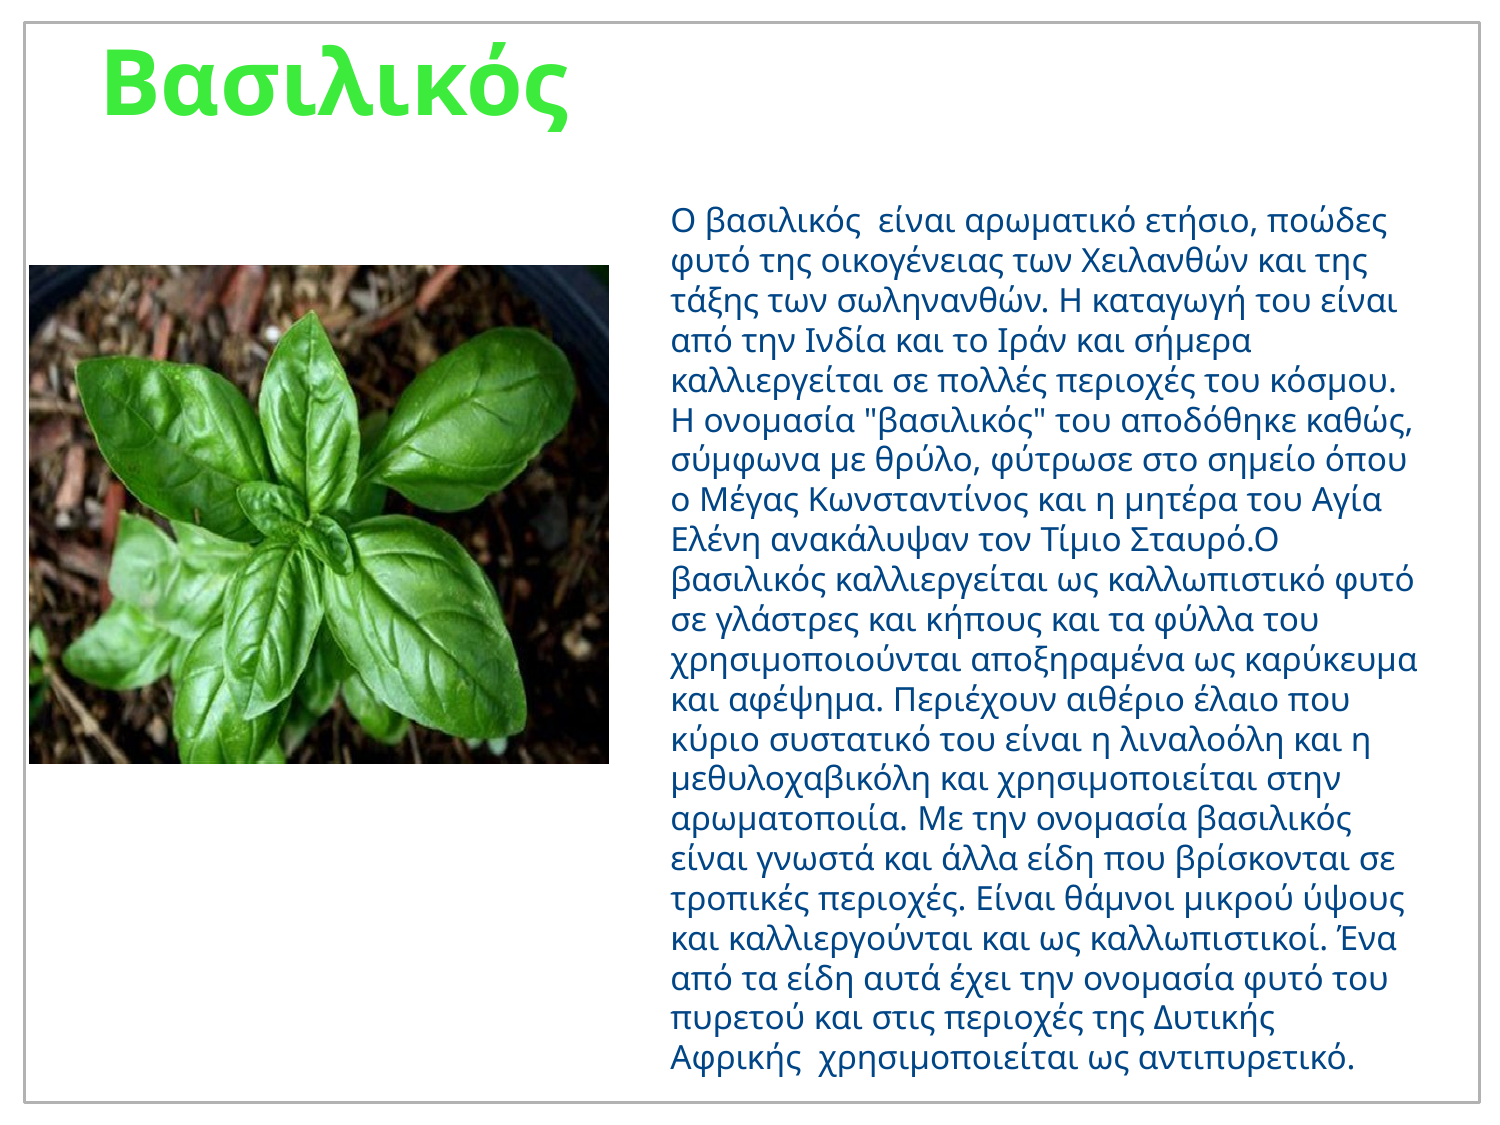

# Βασιλικός
Ο βασιλικός είναι αρωματικό ετήσιο, ποώδες φυτό της οικογένειας των Χειλανθών και της τάξης των σωληνανθών. Η καταγωγή του είναι από την Ινδία και το Ιράν και σήμερα καλλιεργείται σε πολλές περιοχές του κόσμου. Η ονομασία "βασιλικός" του αποδόθηκε καθώς, σύμφωνα με θρύλο, φύτρωσε στο σημείο όπου ο Μέγας Κωνσταντίνος και η μητέρα του Αγία Ελένη ανακάλυψαν τον Τίμιο Σταυρό.Ο βασιλικός καλλιεργείται ως καλλωπιστικό φυτό σε γλάστρες και κήπους και τα φύλλα του χρησιμοποιούνται αποξηραμένα ως καρύκευμα και αφέψημα. Περιέχουν αιθέριο έλαιο που κύριο συστατικό του είναι η λιναλοόλη και η μεθυλοχαβικόλη και χρησιμοποιείται στην αρωματοποιία. Με την ονομασία βασιλικός είναι γνωστά και άλλα είδη που βρίσκονται σε τροπικές περιοχές. Είναι θάμνοι μικρού ύψους και καλλιεργούνται και ως καλλωπιστικοί. Ένα από τα είδη αυτά έχει την ονομασία φυτό του πυρετού και στις περιοχές της Δυτικής Αφρικής χρησιμοποιείται ως αντιπυρετικό.